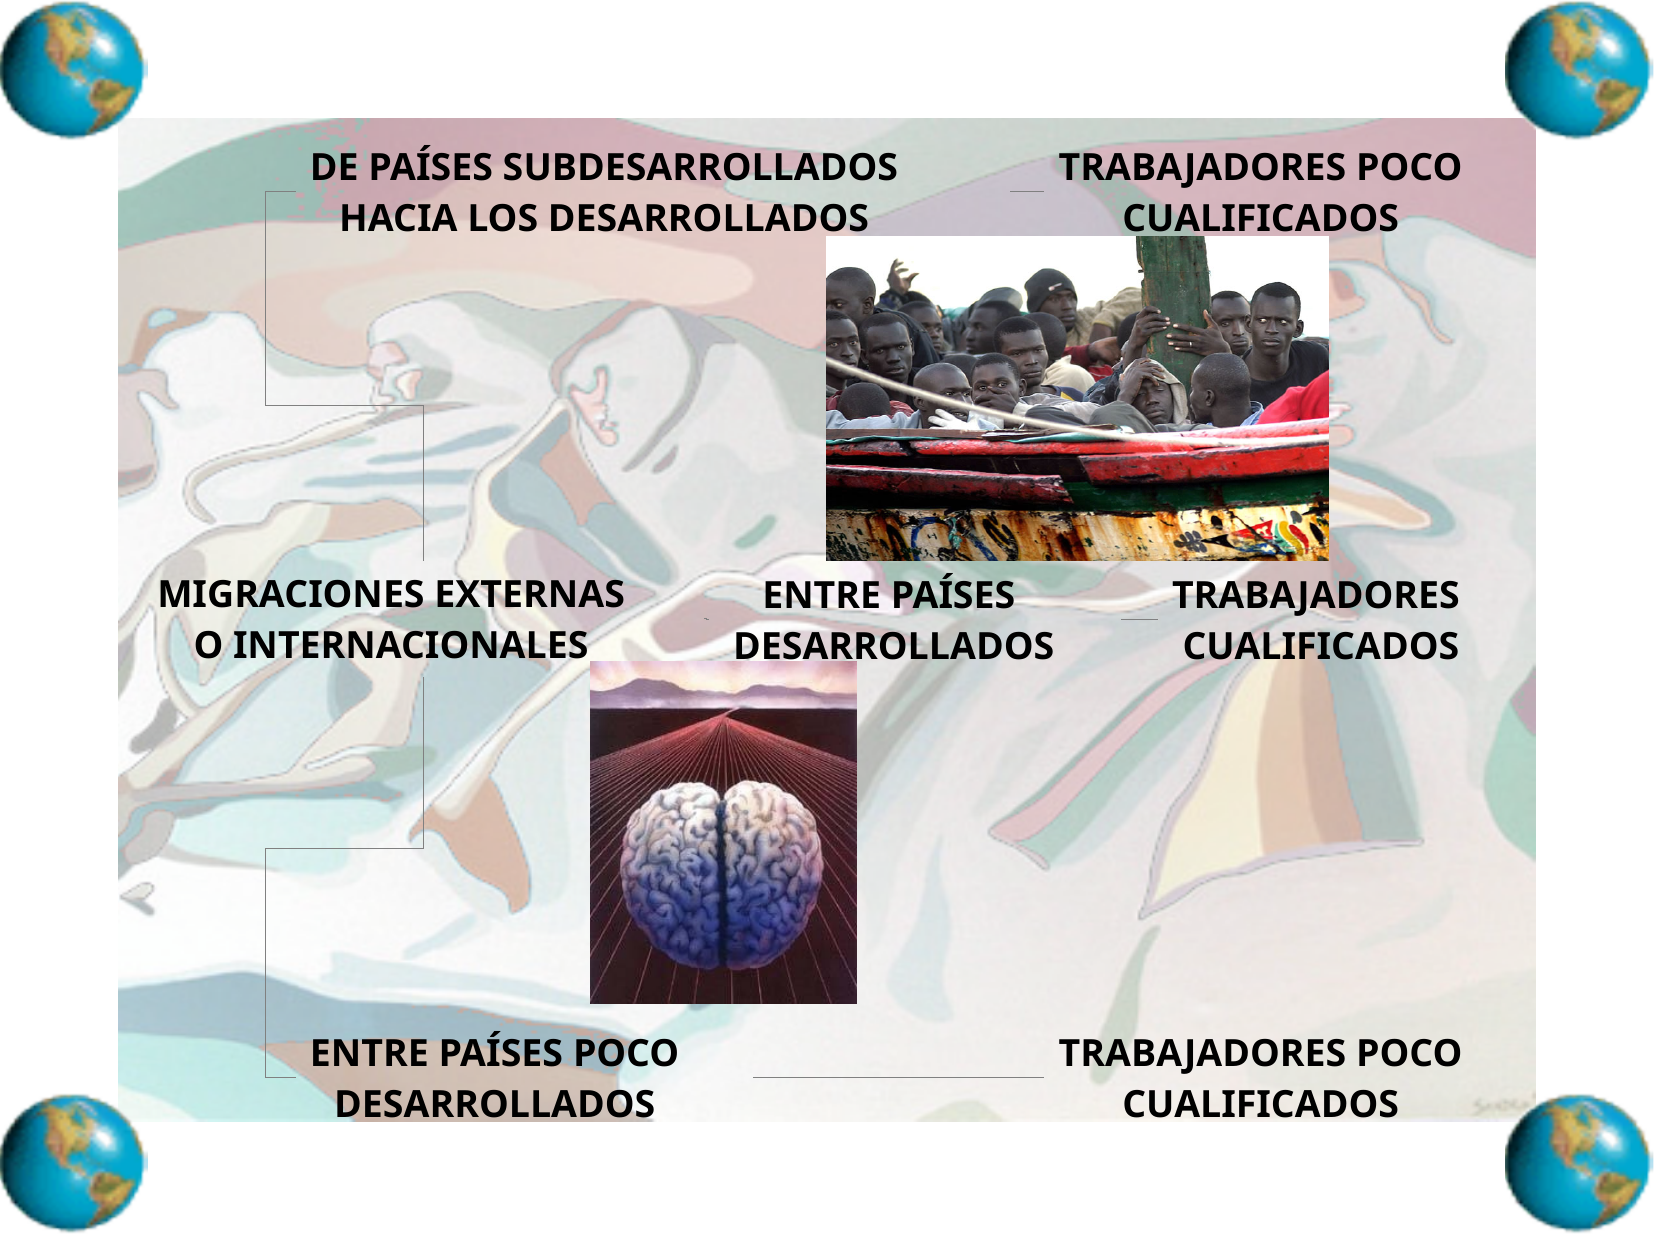

DE PAÍSES SUBDESARROLLADOS
HACIA LOS DESARROLLADOS
TRABAJADORES POCO
CUALIFICADOS
MIGRACIONES EXTERNAS
O INTERNACIONALES
ENTRE PAÍSES
 DESARROLLADOS
TRABAJADORES
CUALIFICADOS
ENTRE PAÍSES POCO
DESARROLLADOS
TRABAJADORES POCO
CUALIFICADOS